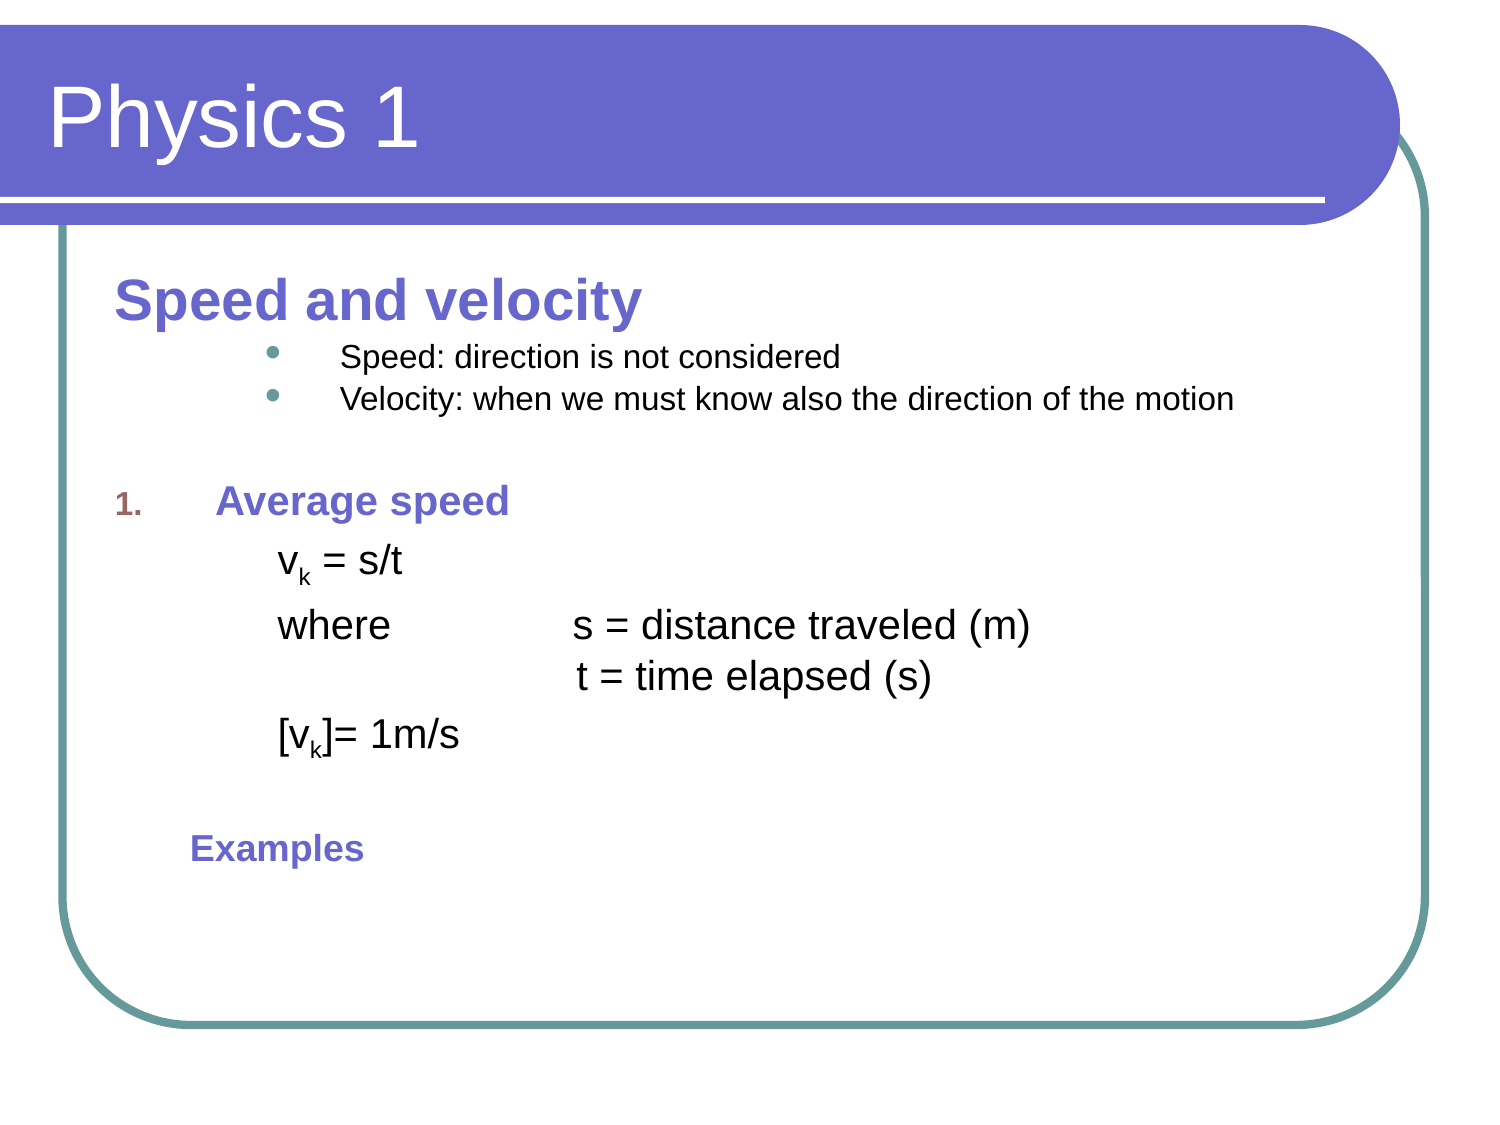

# Physics 1
Speed and velocity
Speed: direction is not considered
Velocity: when we must know also the direction of the motion
Average speed
	vk = s/t
	where			s = distance traveled (m)				 t = time elapsed (s)
	[vk]= 1m/s
Examples